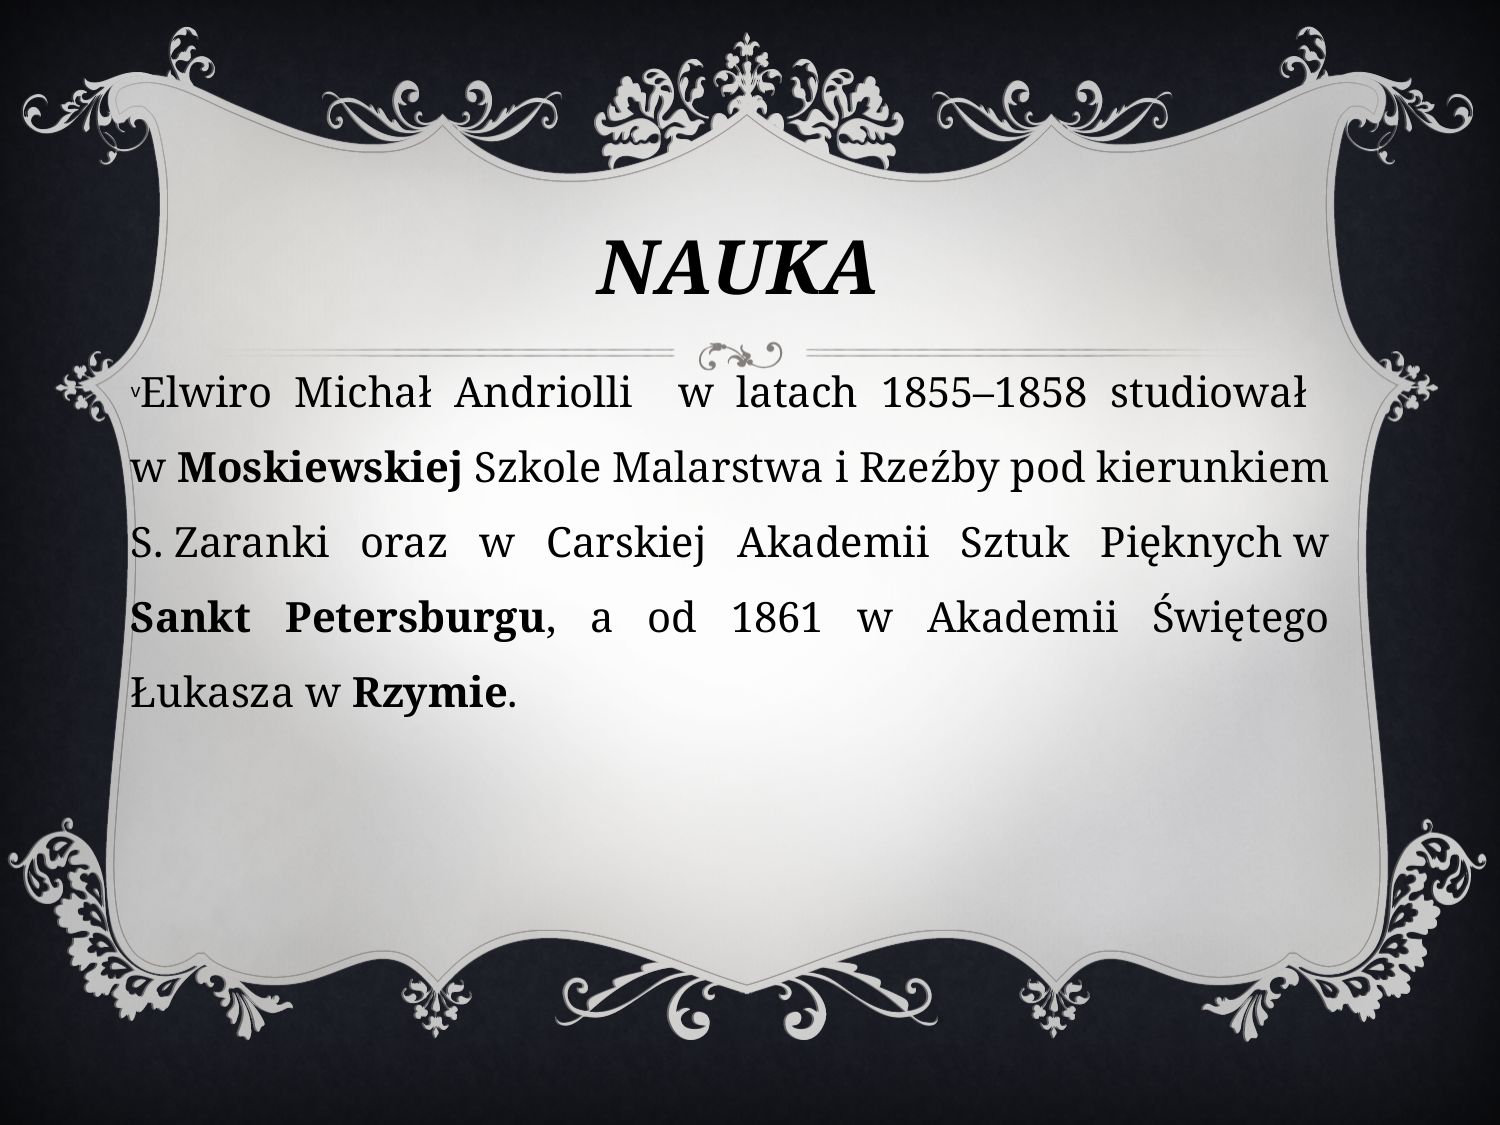

# NAUKA
Elwiro Michał Andriolli w latach 1855–1858 studiował w Moskiewskiej Szkole Malarstwa i Rzeźby pod kierunkiem S. Zaranki oraz w Carskiej Akademii Sztuk Pięknych w Sankt Petersburgu, a od 1861 w Akademii Świętego Łukasza w Rzymie.